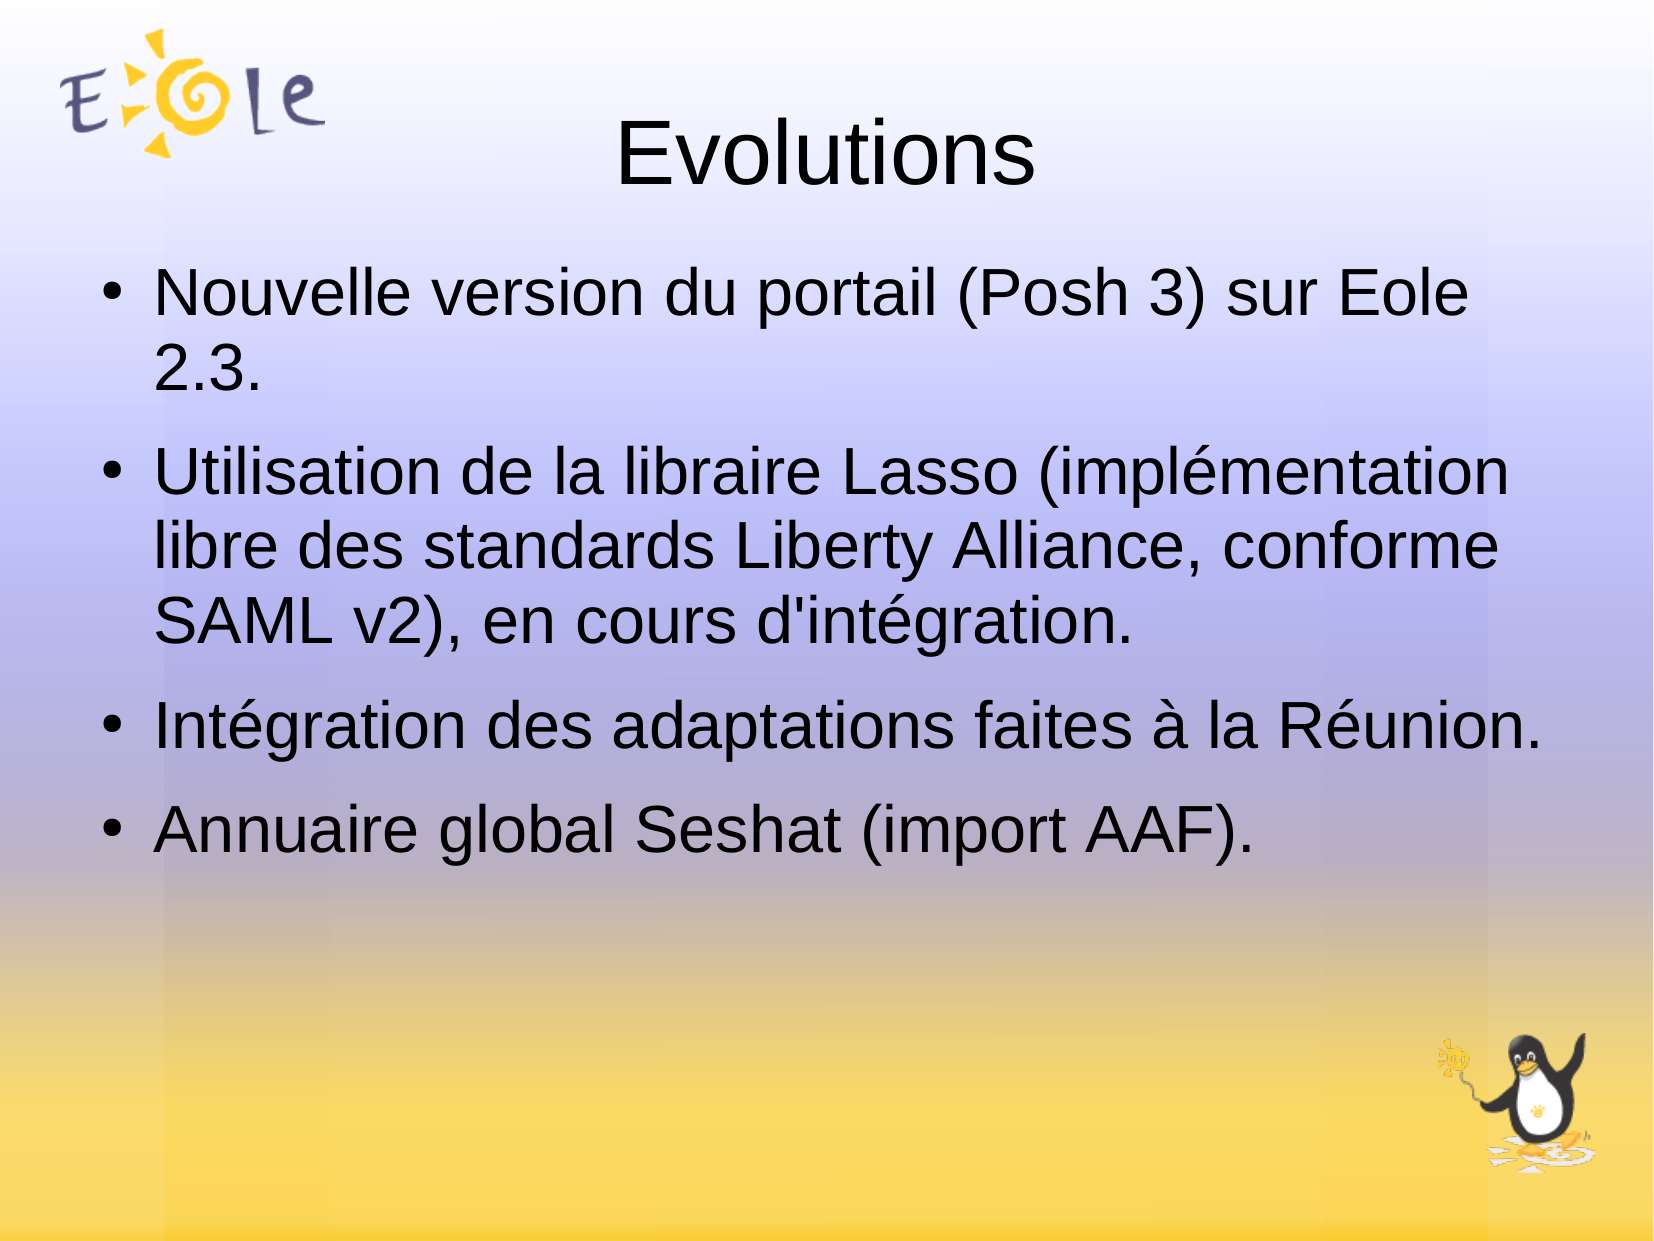

# Evolutions
Nouvelle version du portail (Posh 3) sur Eole 2.3.
Utilisation de la libraire Lasso (implémentation libre des standards Liberty Alliance, conforme SAML v2), en cours d'intégration.
Intégration des adaptations faites à la Réunion.
Annuaire global Seshat (import AAF).